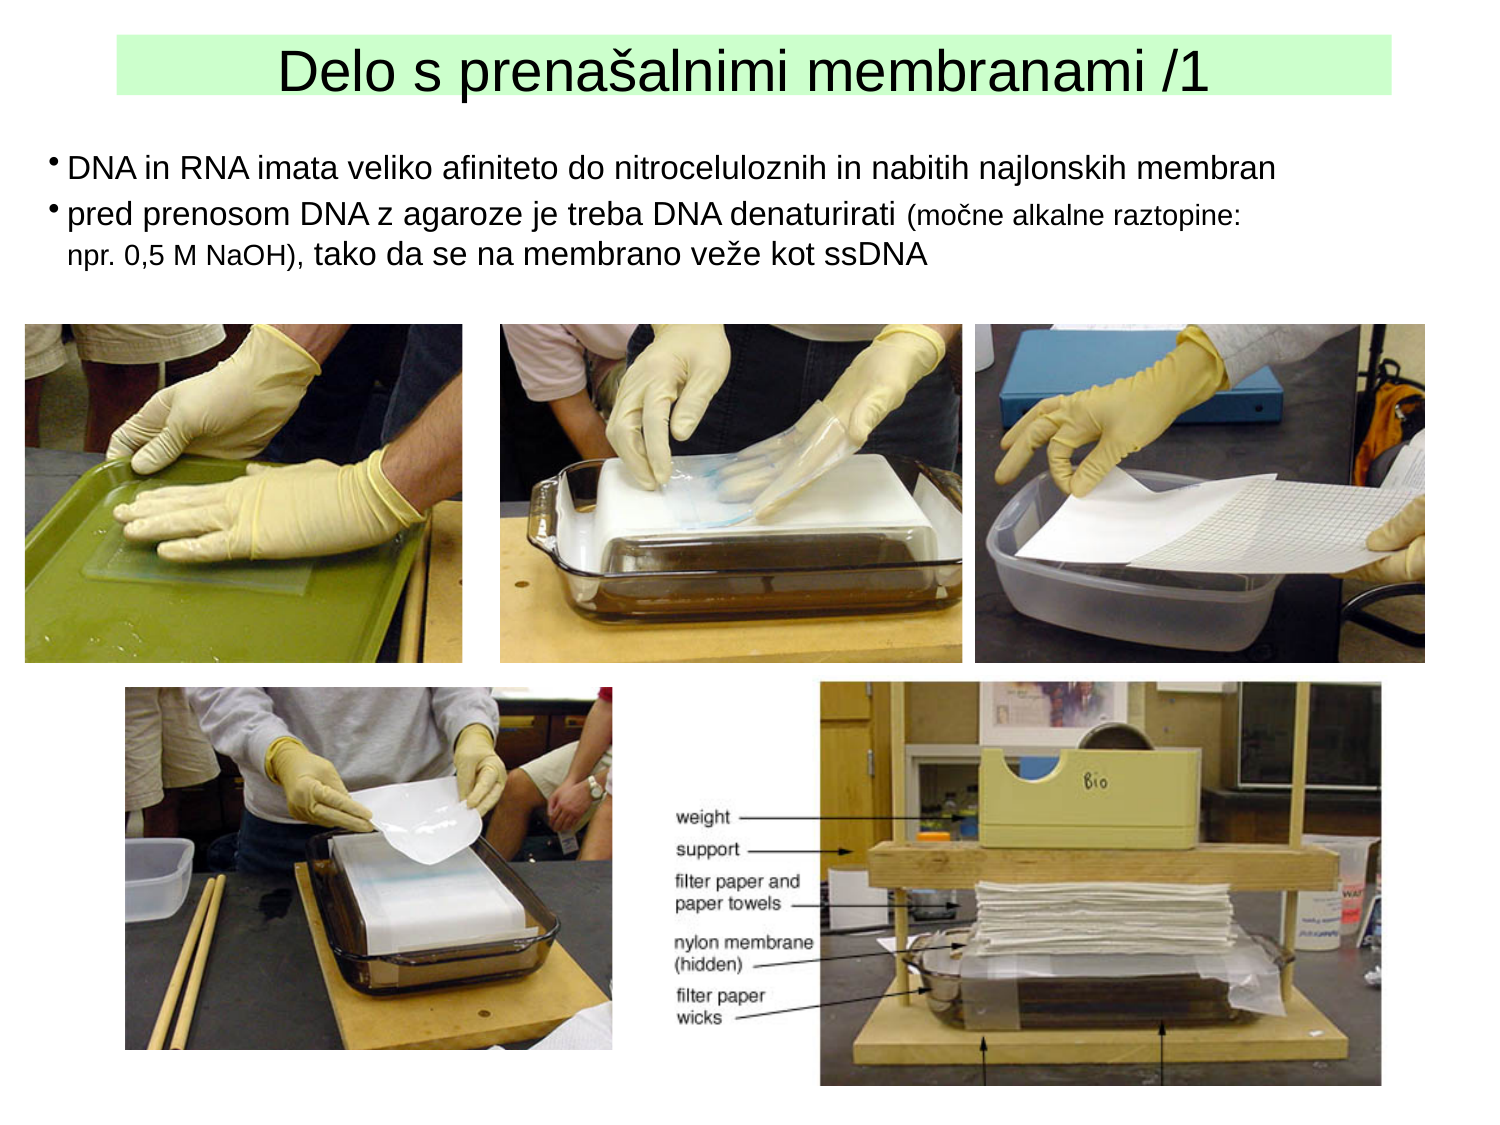

# Delo s prenašalnimi membranami /1
DNA in RNA imata veliko afiniteto do nitroceluloznih in nabitih najlonskih membran
pred prenosom DNA z agaroze je treba DNA denaturirati (močne alkalne raztopine:
npr. 0,5 M NaOH), tako da se na membrano veže kot ssDNA